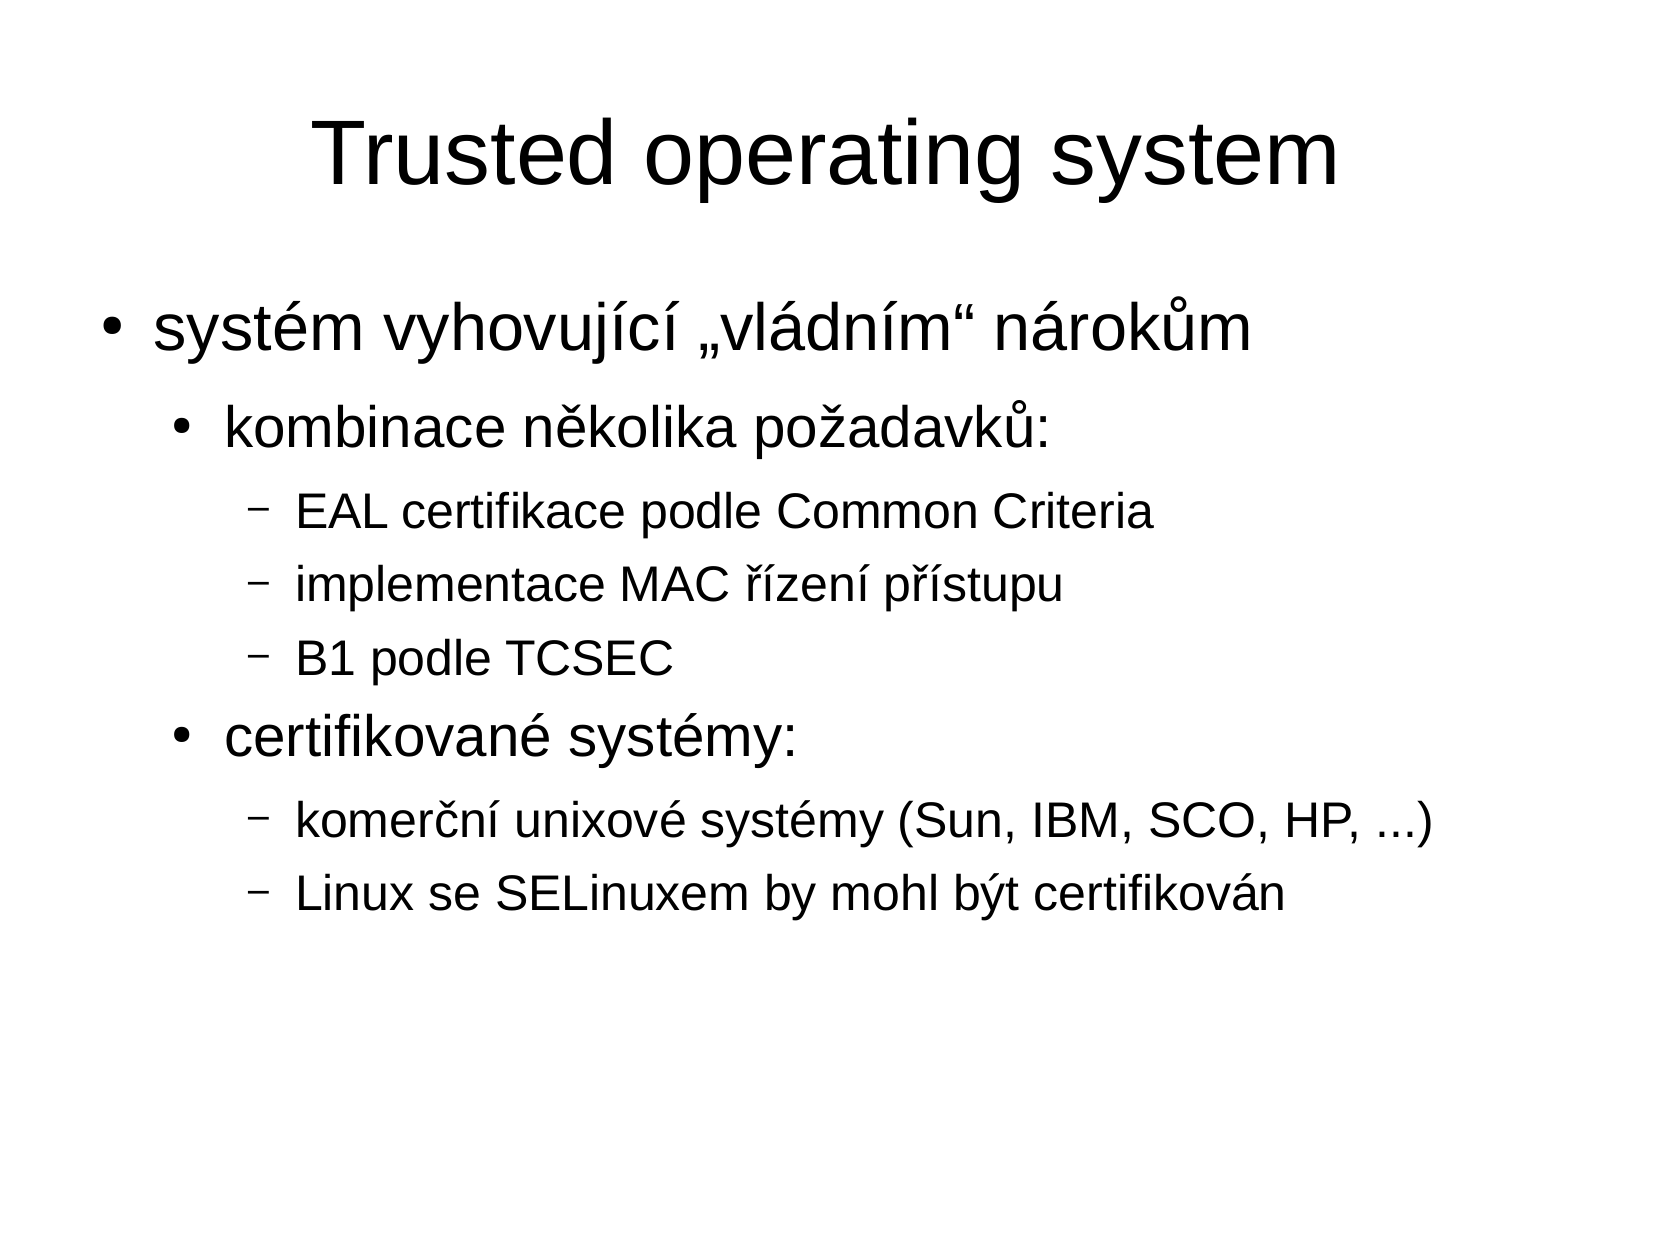

# Trusted operating system
systém vyhovující „vládním“ nárokům
kombinace několika požadavků:
EAL certifikace podle Common Criteria
implementace MAC řízení přístupu
B1 podle TCSEC
certifikované systémy:
komerční unixové systémy (Sun, IBM, SCO, HP, ...)
Linux se SELinuxem by mohl být certifikován